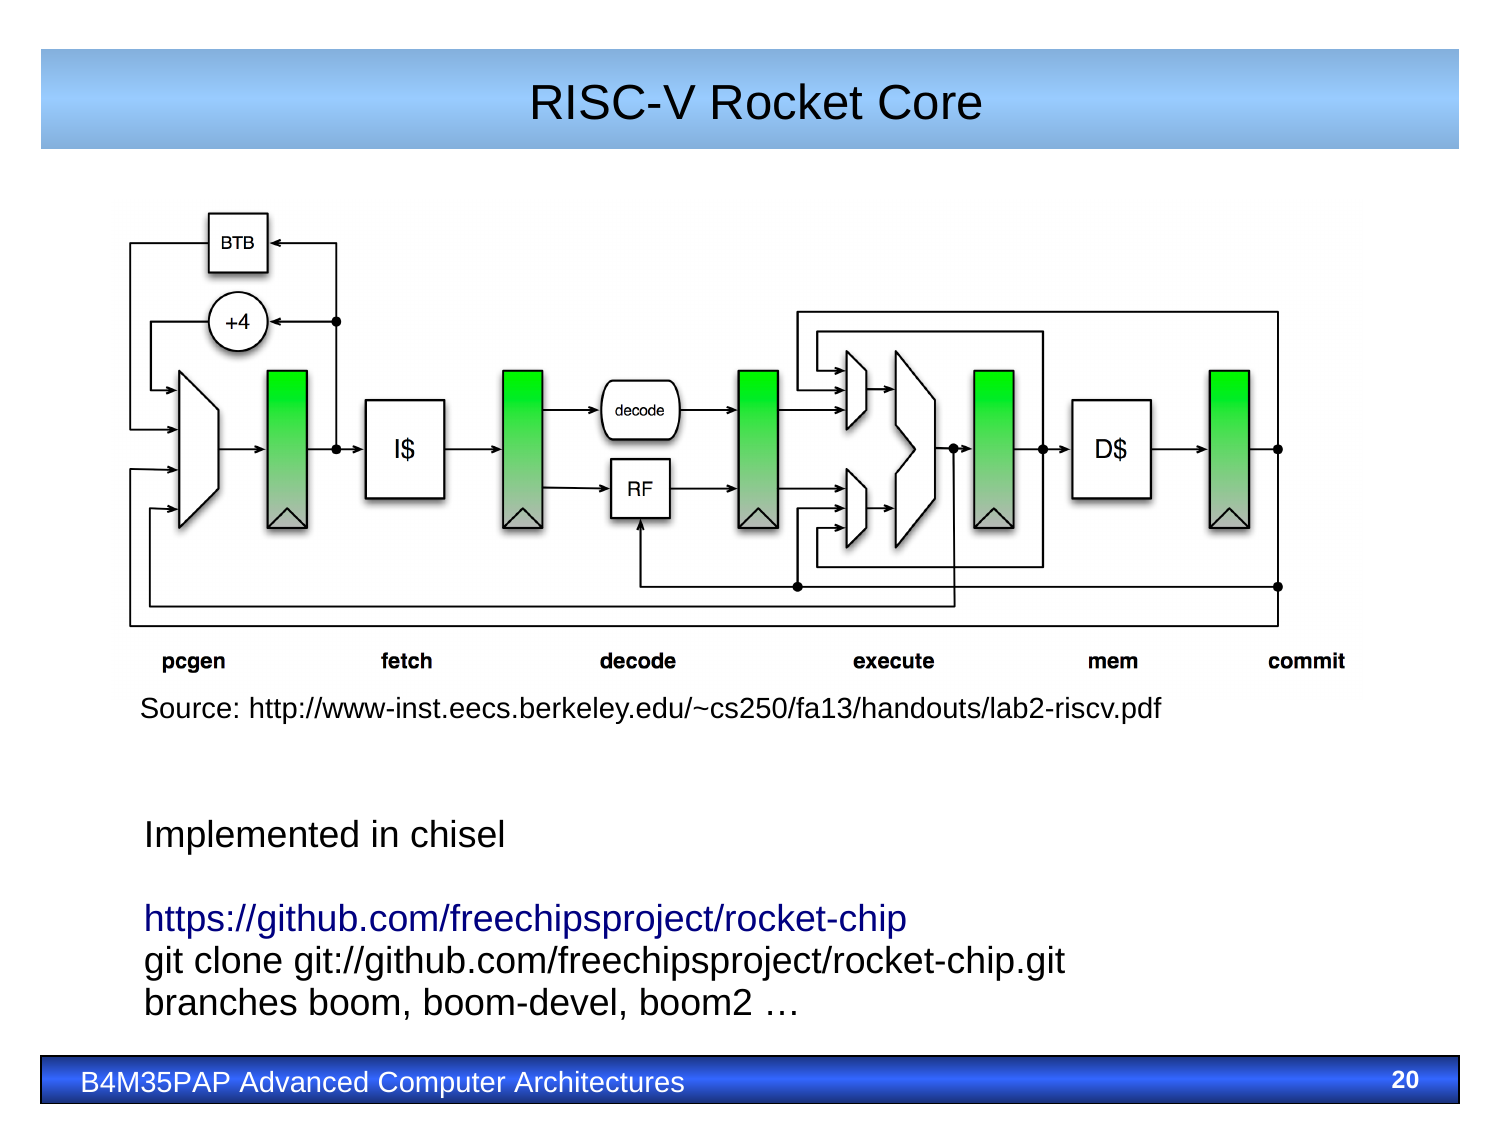

# RISC-V Rocket Core
Source: http://www-inst.eecs.berkeley.edu/~cs250/fa13/handouts/lab2-riscv.pdf
Implemented in chisel
https://github.com/freechipsproject/rocket-chip
git clone git://github.com/freechipsproject/rocket-chip.git
branches boom, boom-devel, boom2 …